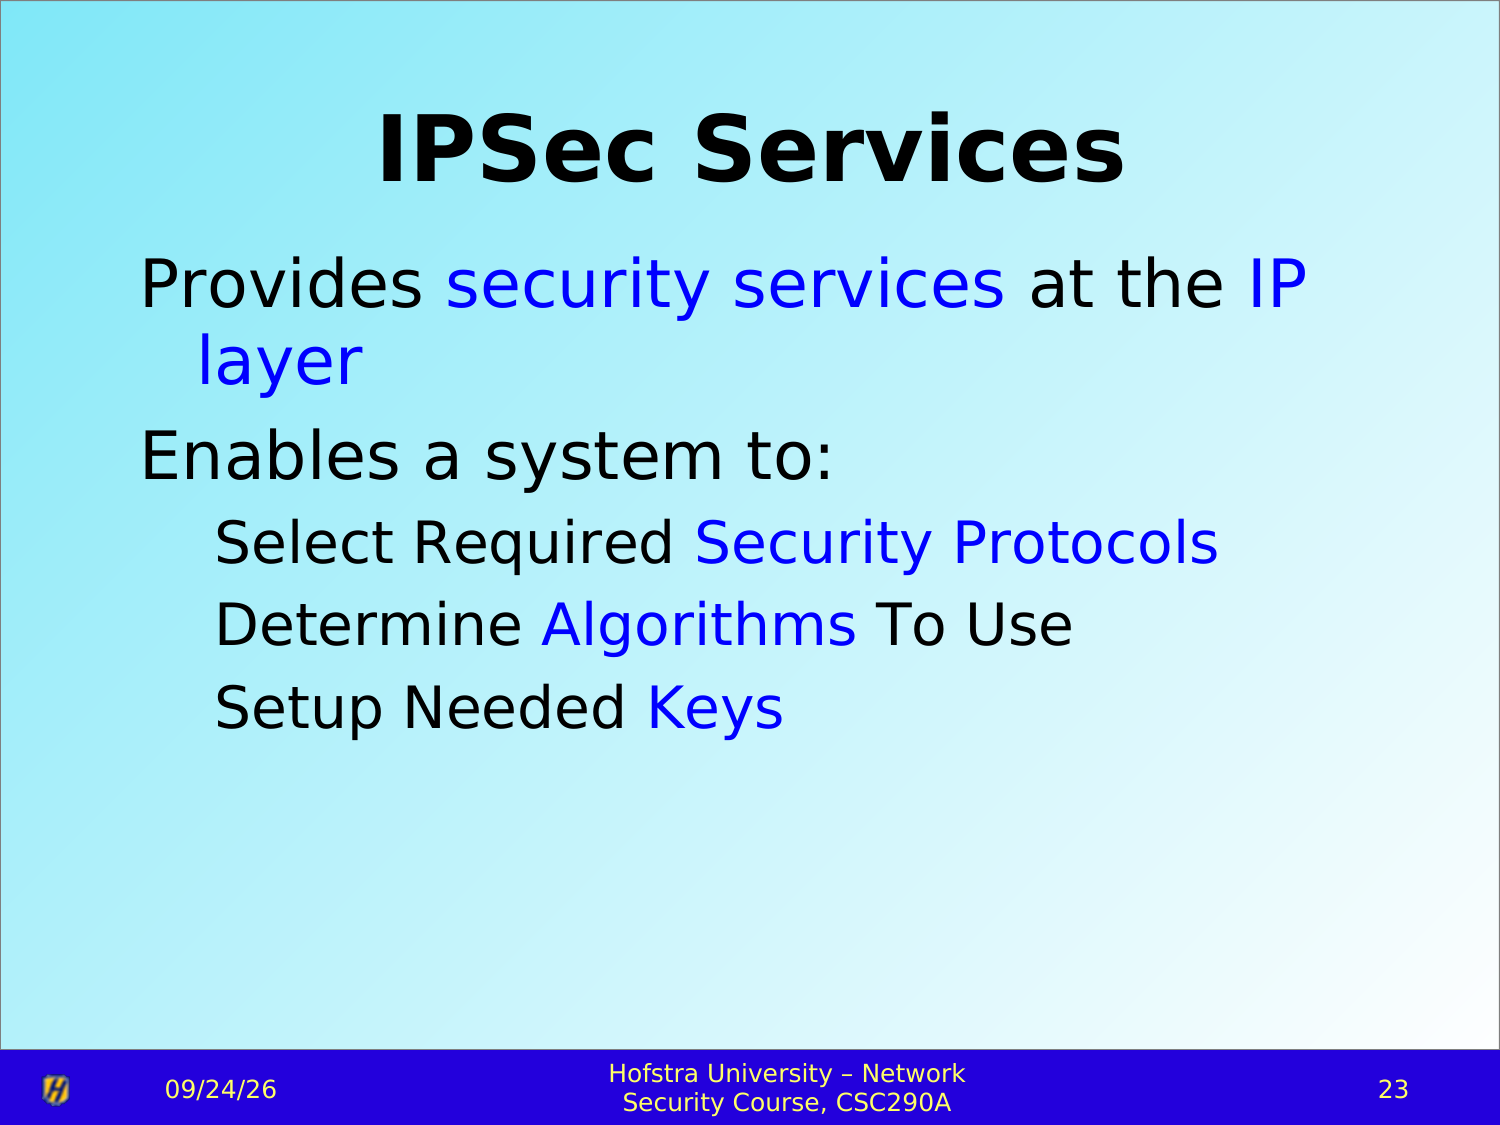

# IPSec Services
Provides security services at the IP layer
Enables a system to:
Select Required Security Protocols
Determine Algorithms To Use
Setup Needed Keys
23